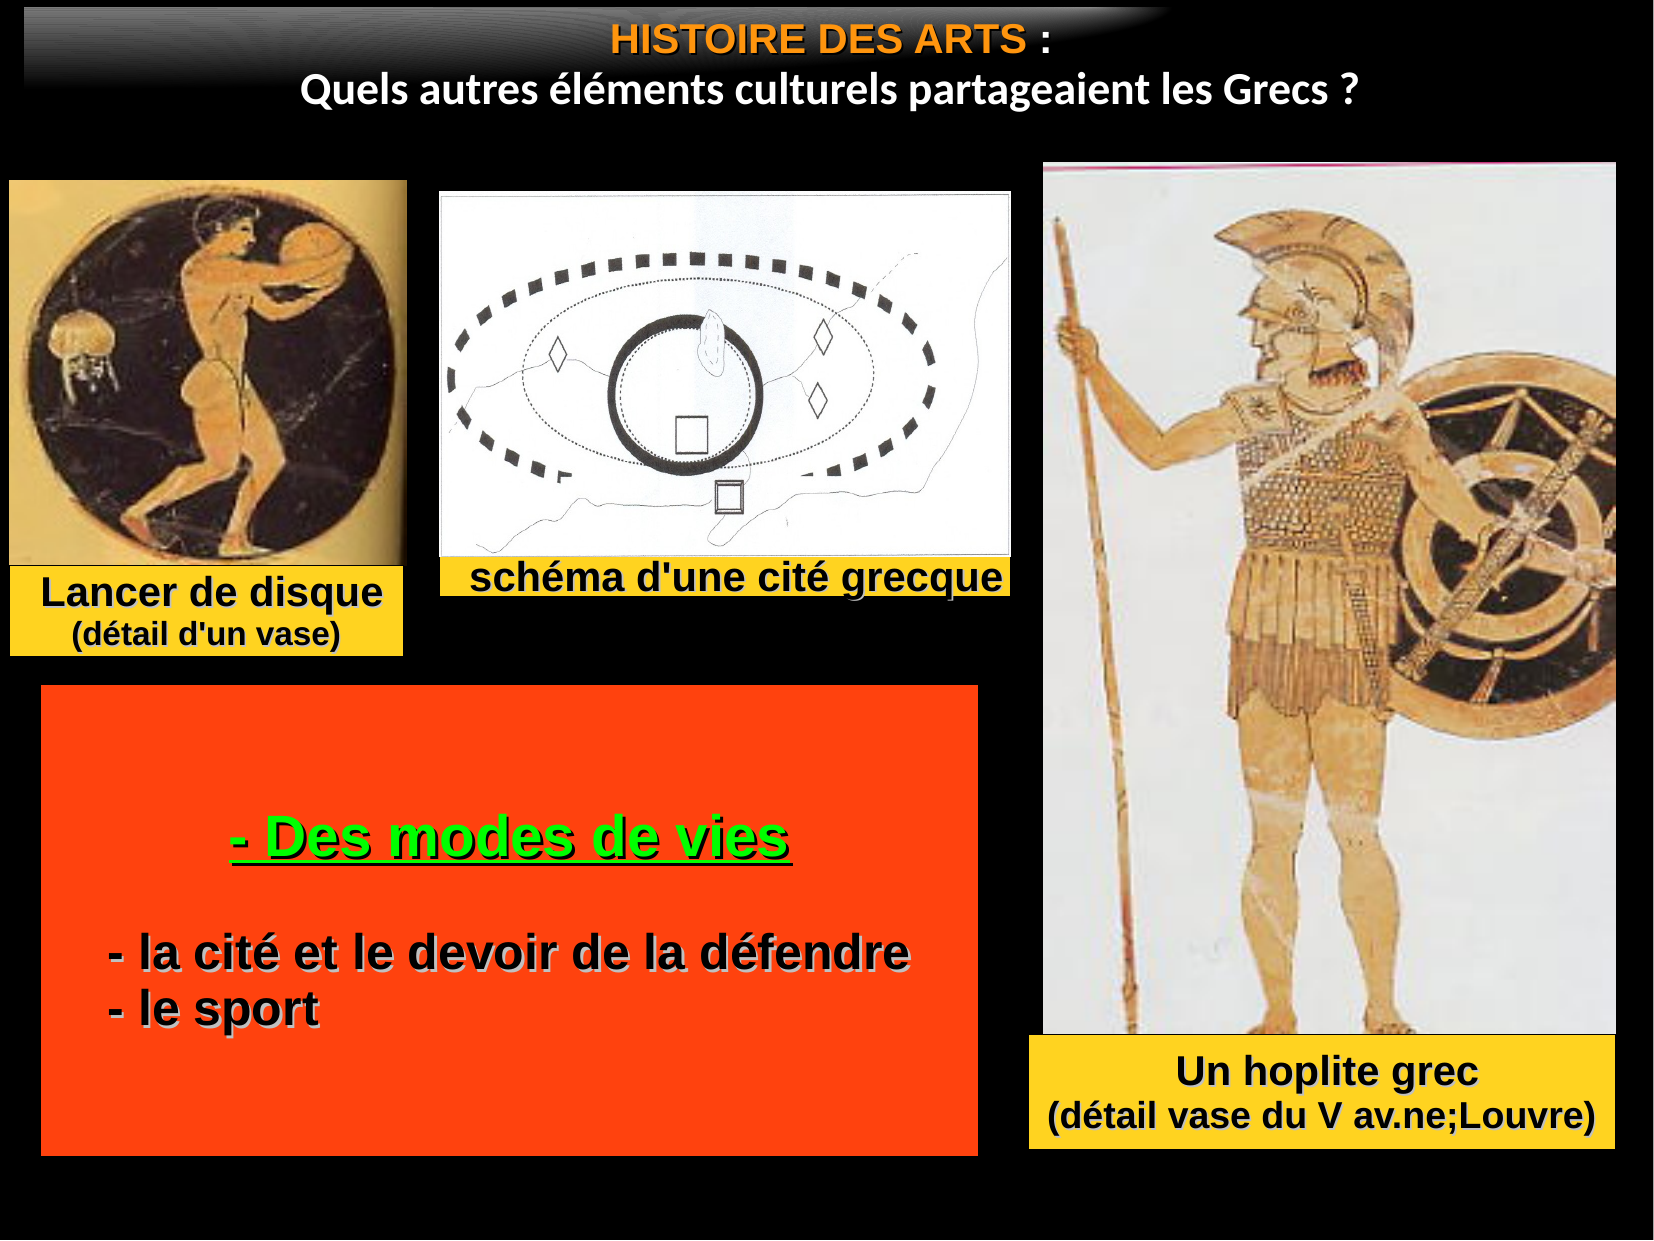

HISTOIRE DES ARTS :
Quels autres éléments culturels partageaient les Grecs ?
 schéma d'une cité grecque
 Lancer de disque
(détail d'un vase)
- Des modes de vies
- la cité et le devoir de la défendre
- le sport
 Un hoplite grec
(détail vase du V av.ne;Louvre)